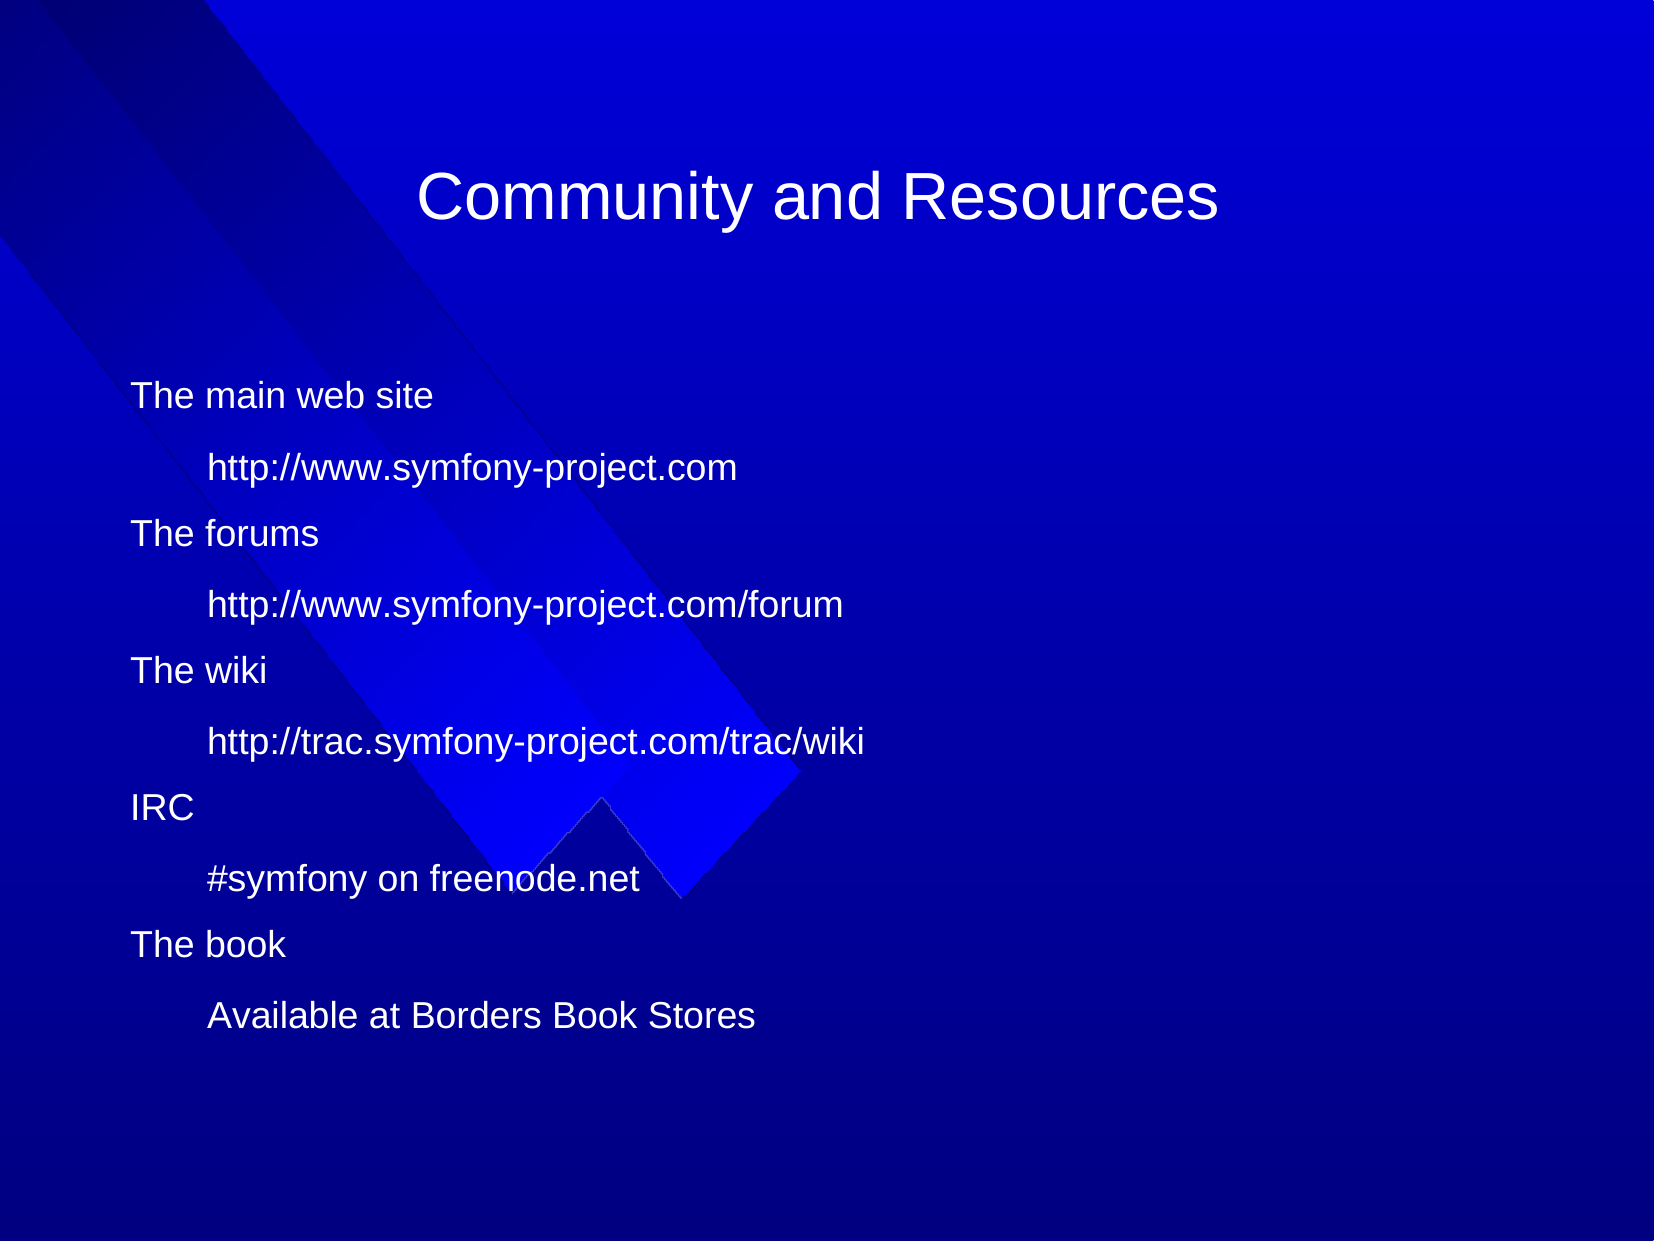

# Community and Resources
The main web site
http://www.symfony-project.com
The forums
http://www.symfony-project.com/forum
The wiki
http://trac.symfony-project.com/trac/wiki
IRC
#symfony on freenode.net
The book
Available at Borders Book Stores